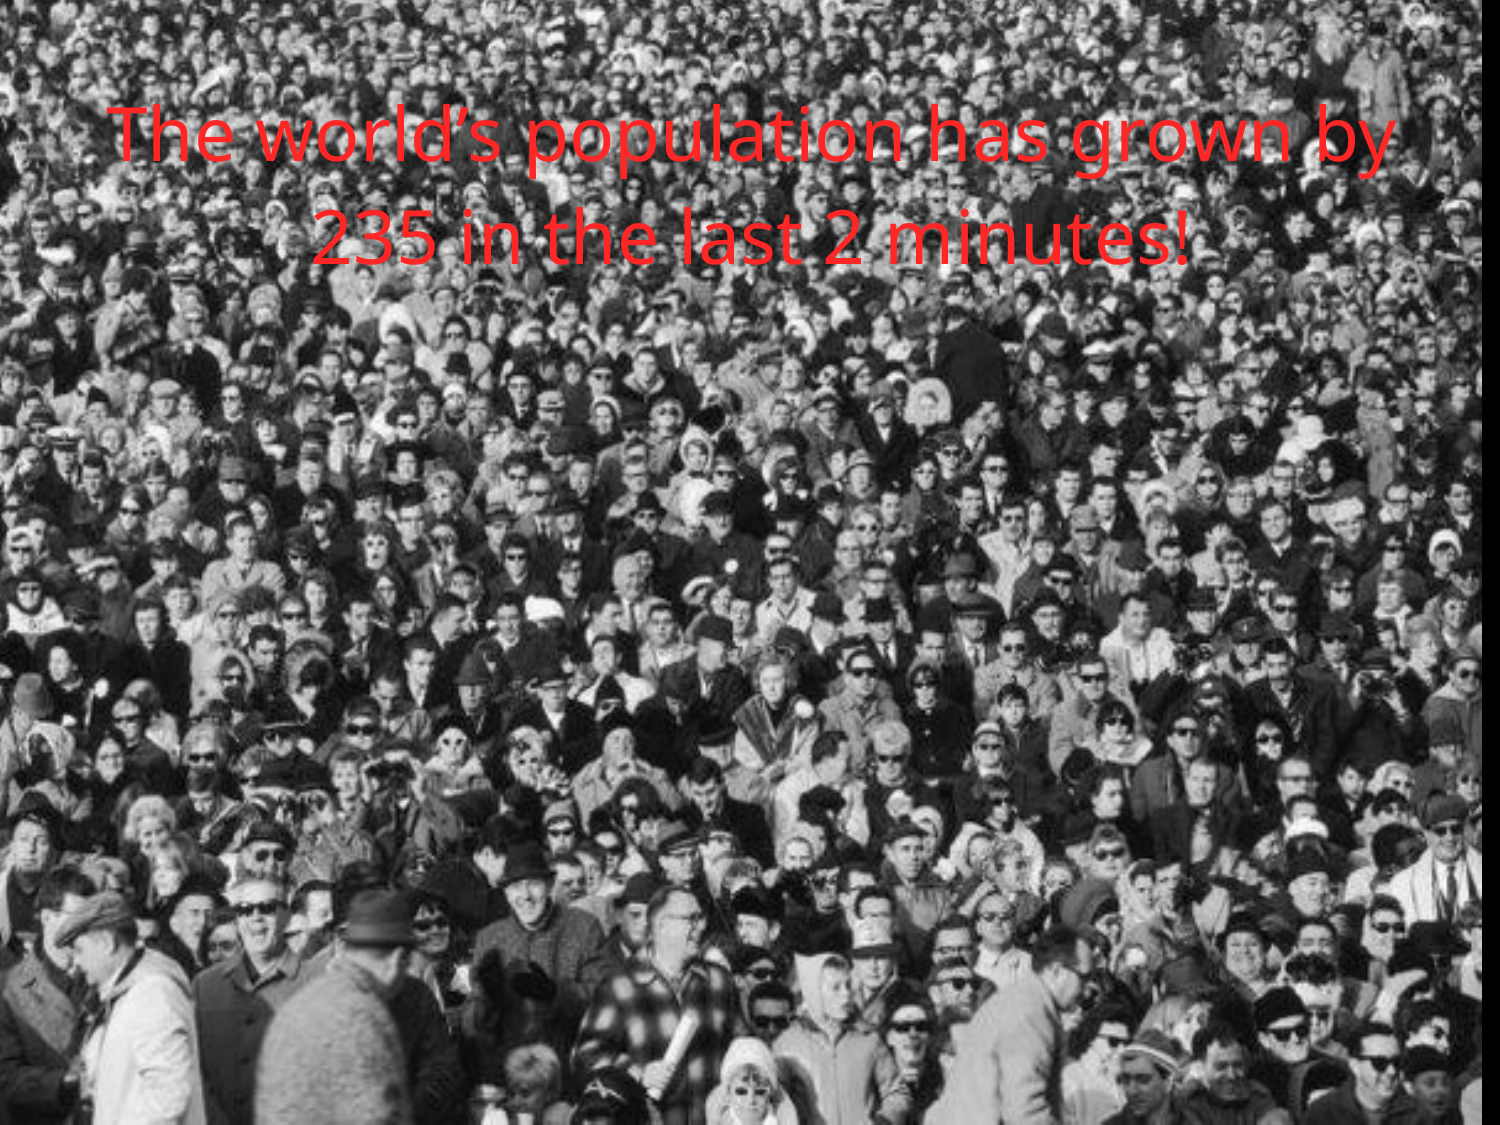

# The world’s population has grown by 235 in the last 2 minutes!